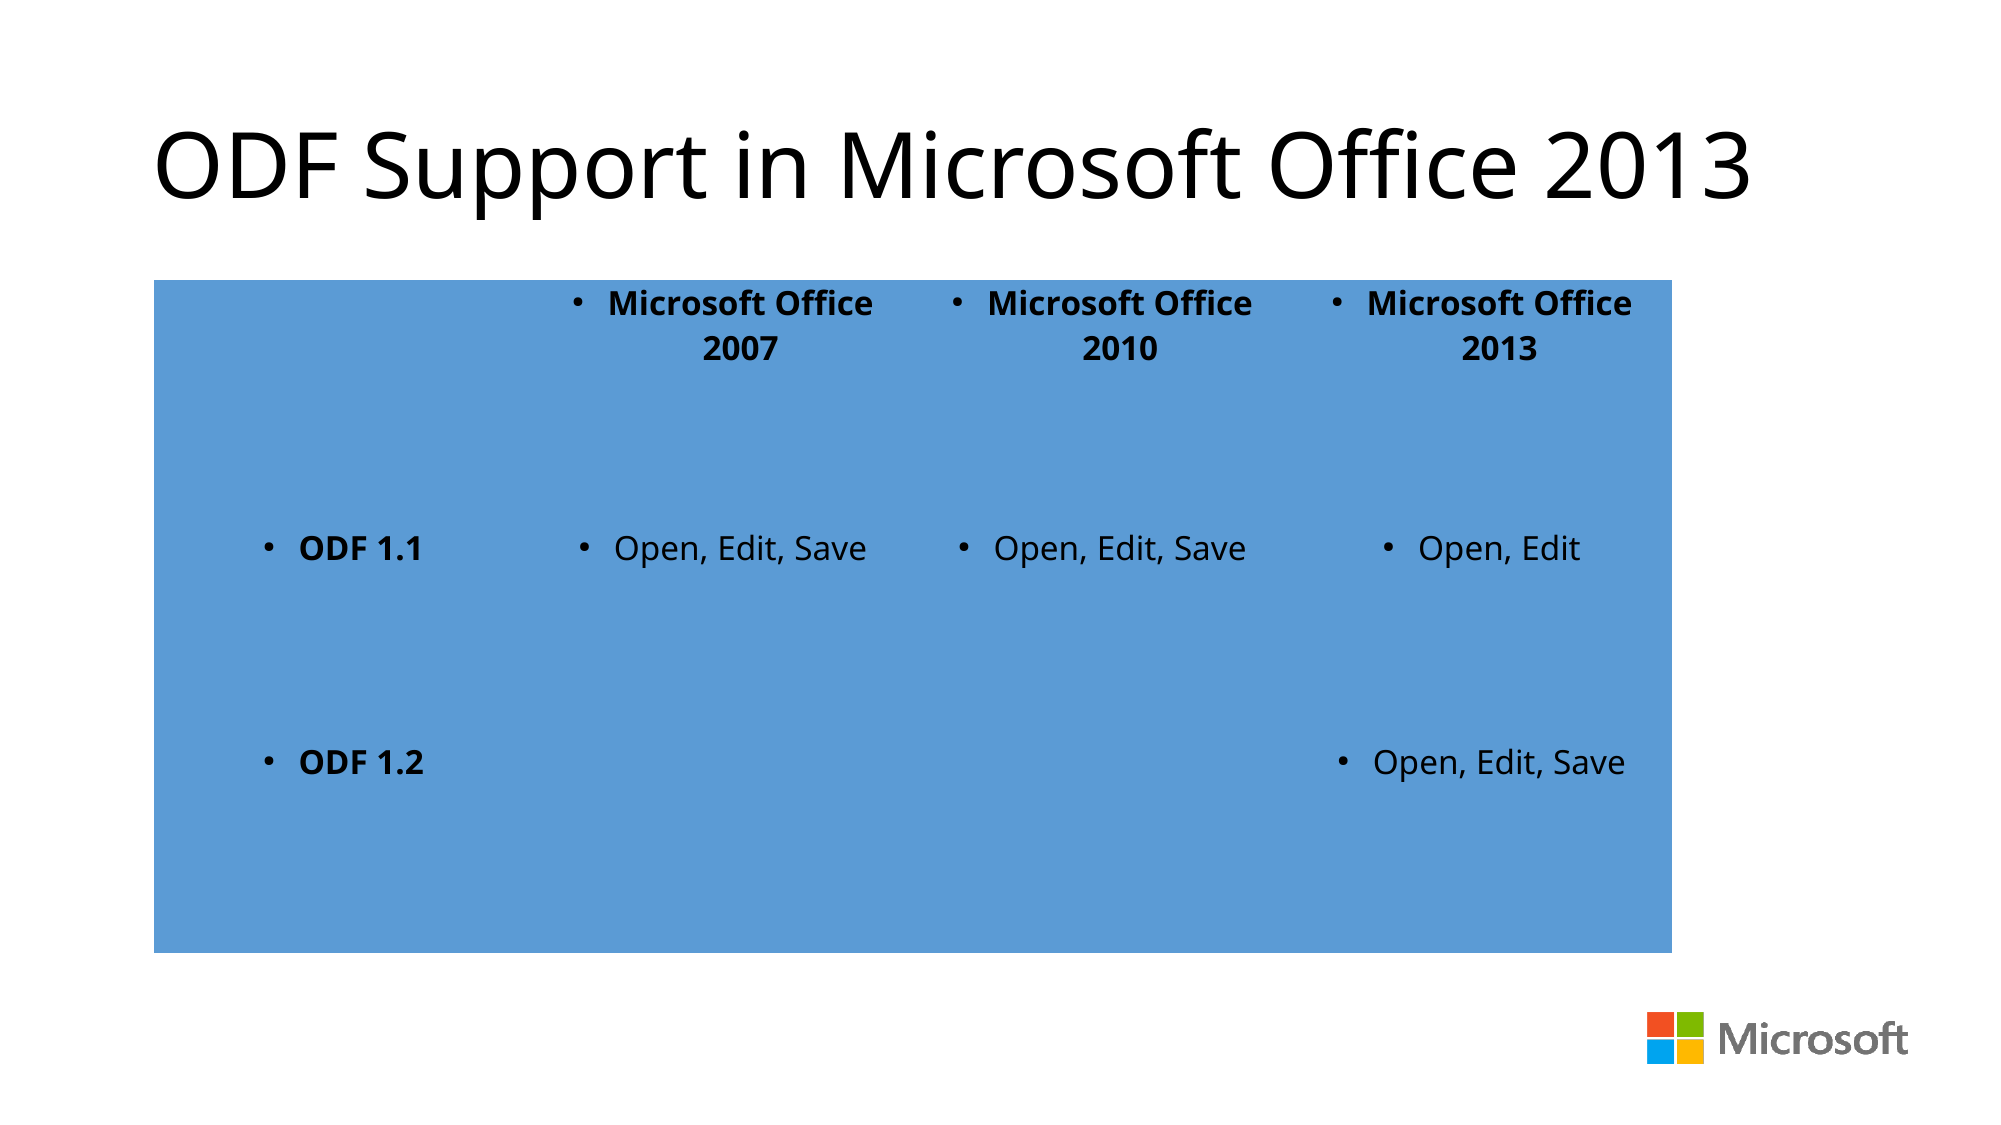

# ODF Support in Microsoft Office 2013
| | Microsoft Office 2007 | Microsoft Office 2010 | Microsoft Office 2013 |
| --- | --- | --- | --- |
| ODF 1.1 | Open, Edit, Save | Open, Edit, Save | Open, Edit |
| ODF 1.2 | | | Open, Edit, Save |